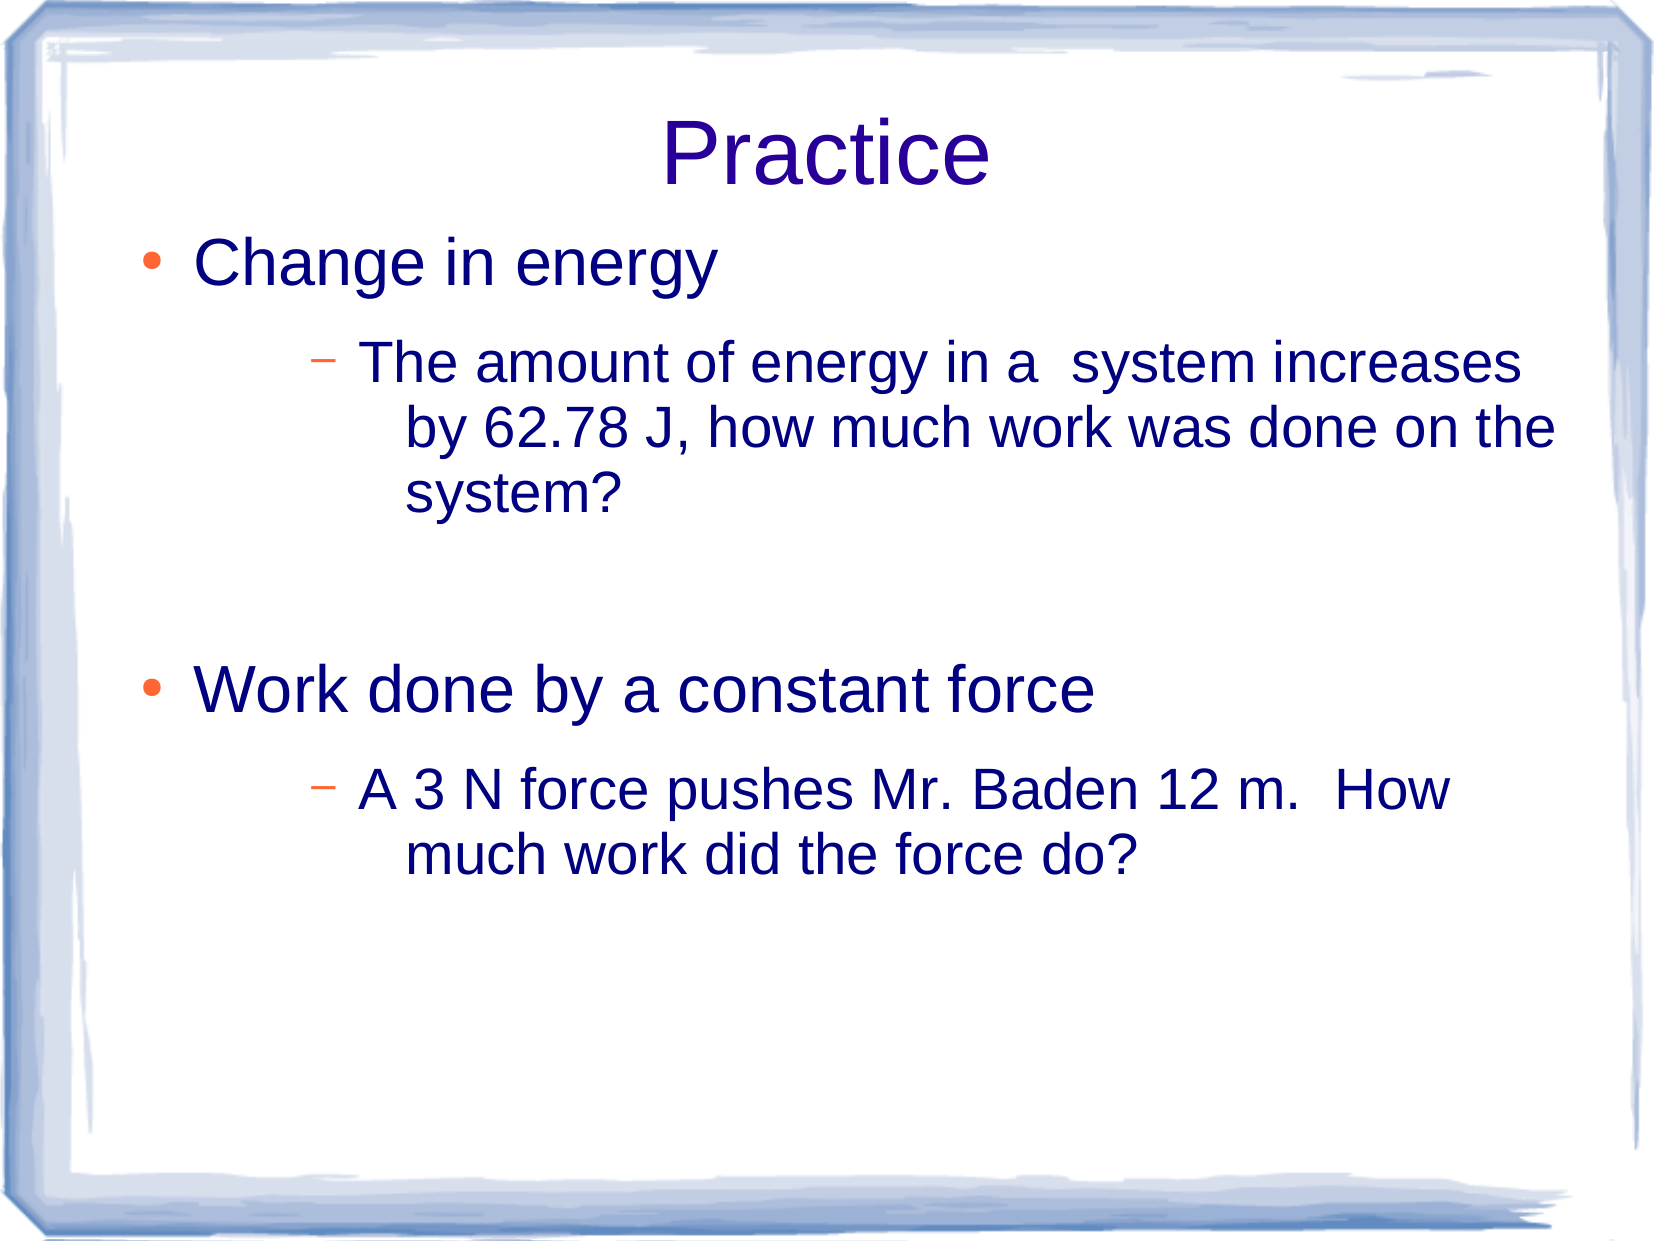

# Practice
Change in energy
The amount of energy in a system increases by 62.78 J, how much work was done on the system?
Work done by a constant force
A 3 N force pushes Mr. Baden 12 m. How much work did the force do?